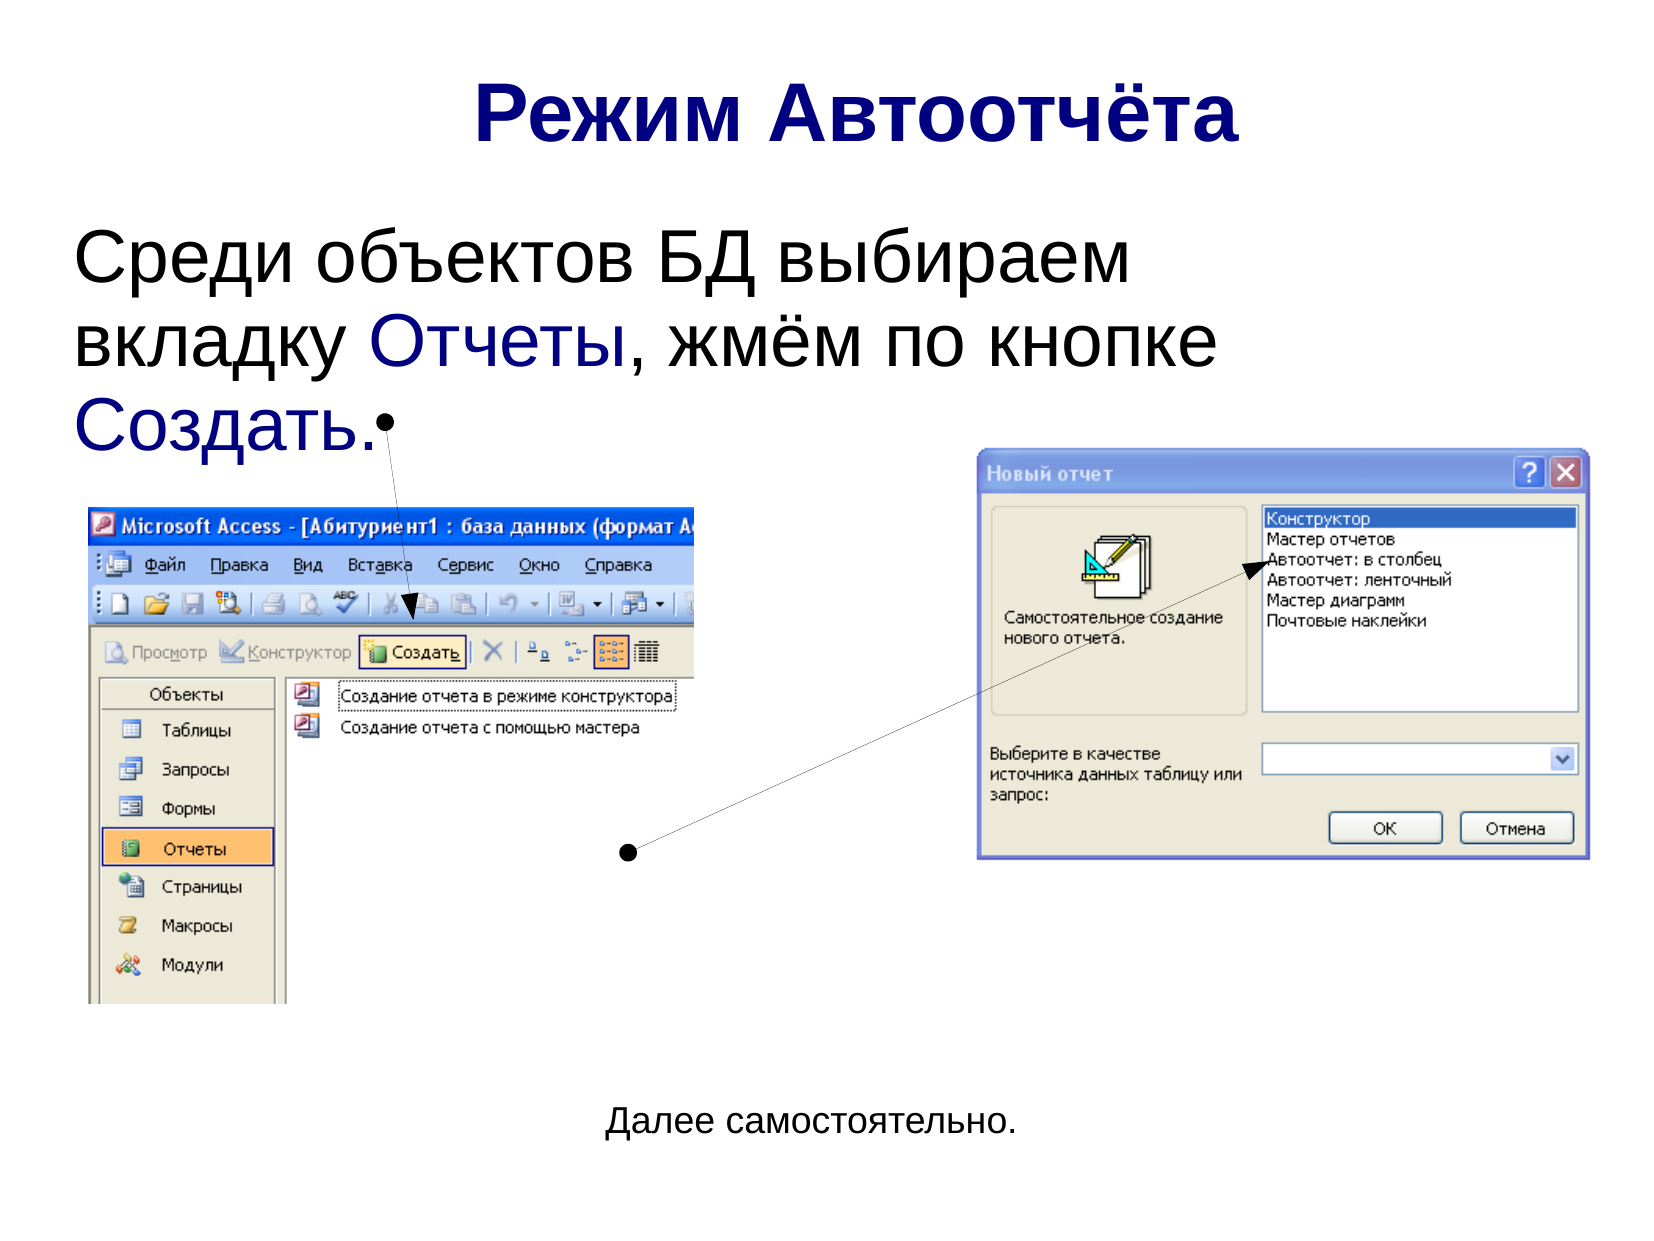

Режим Автоотчёта
Среди объектов БД выбираем вкладку Отчеты, жмём по кнопке Создать.
Далее самостоятельно.